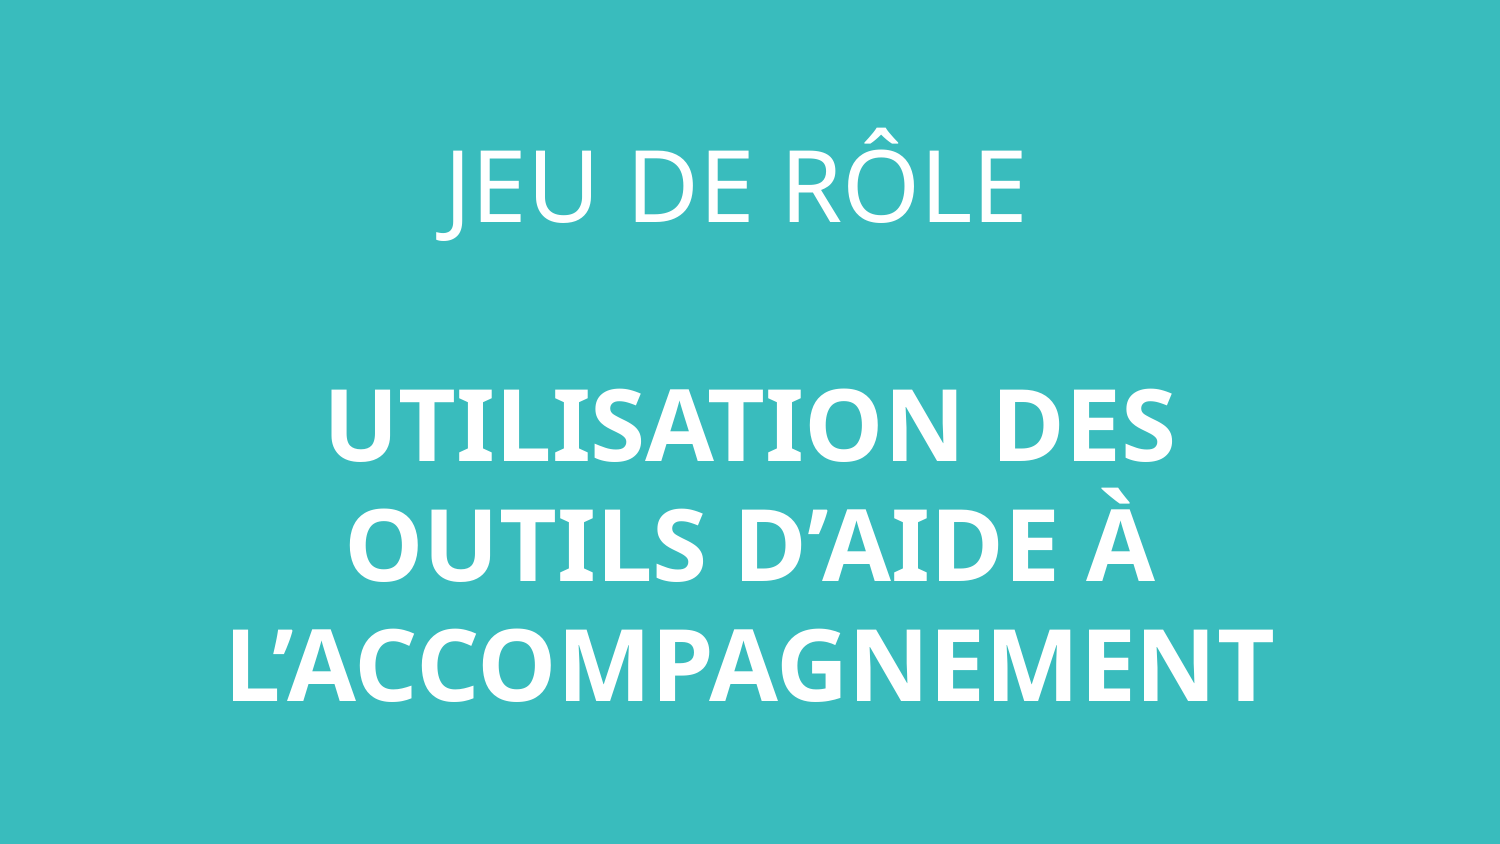

JEU DE RÔLE
UTILISATION DES OUTILS D’AIDE À L’ACCOMPAGNEMENT